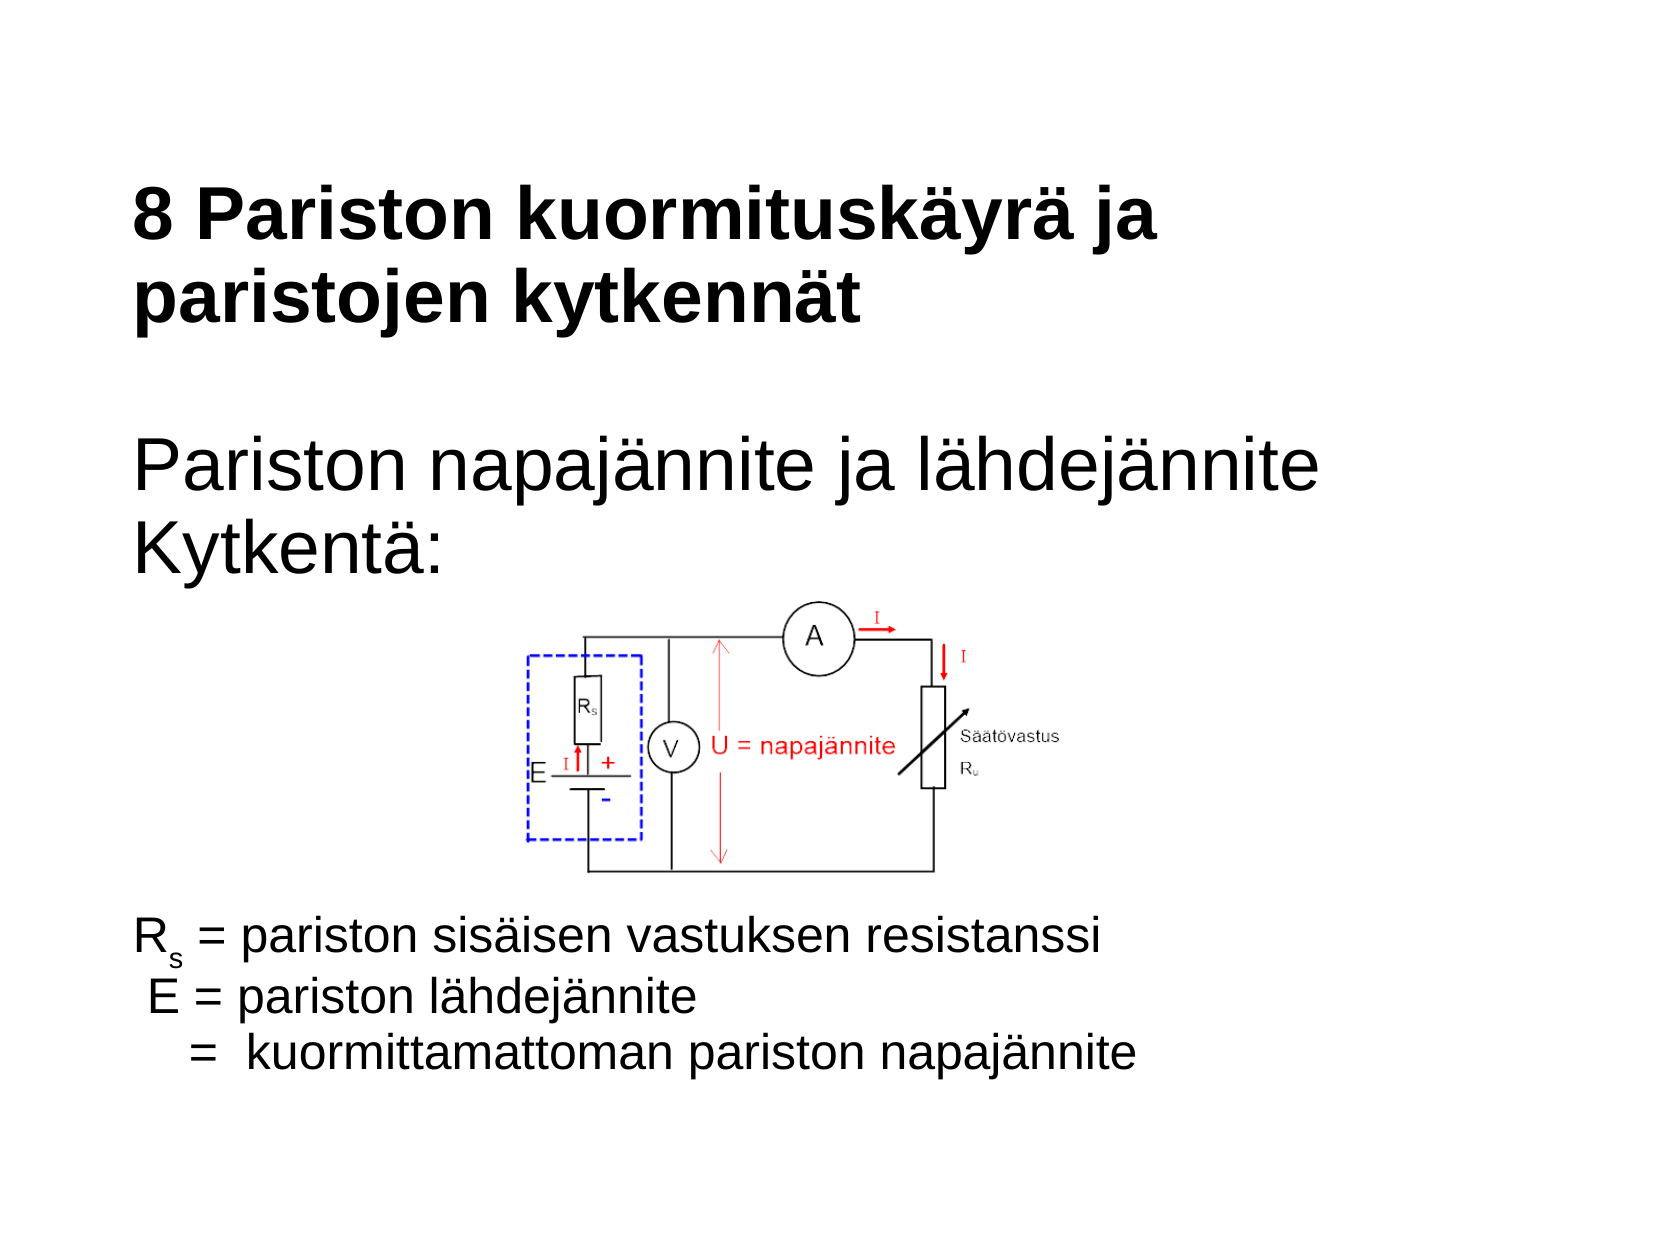

8 Pariston kuormituskäyrä ja paristojen kytkennät
Pariston napajännite ja lähdejännite
Kytkentä:
Rs = pariston sisäisen vastuksen resistanssi
 E = pariston lähdejännite
 = kuormittamattoman pariston napajännite